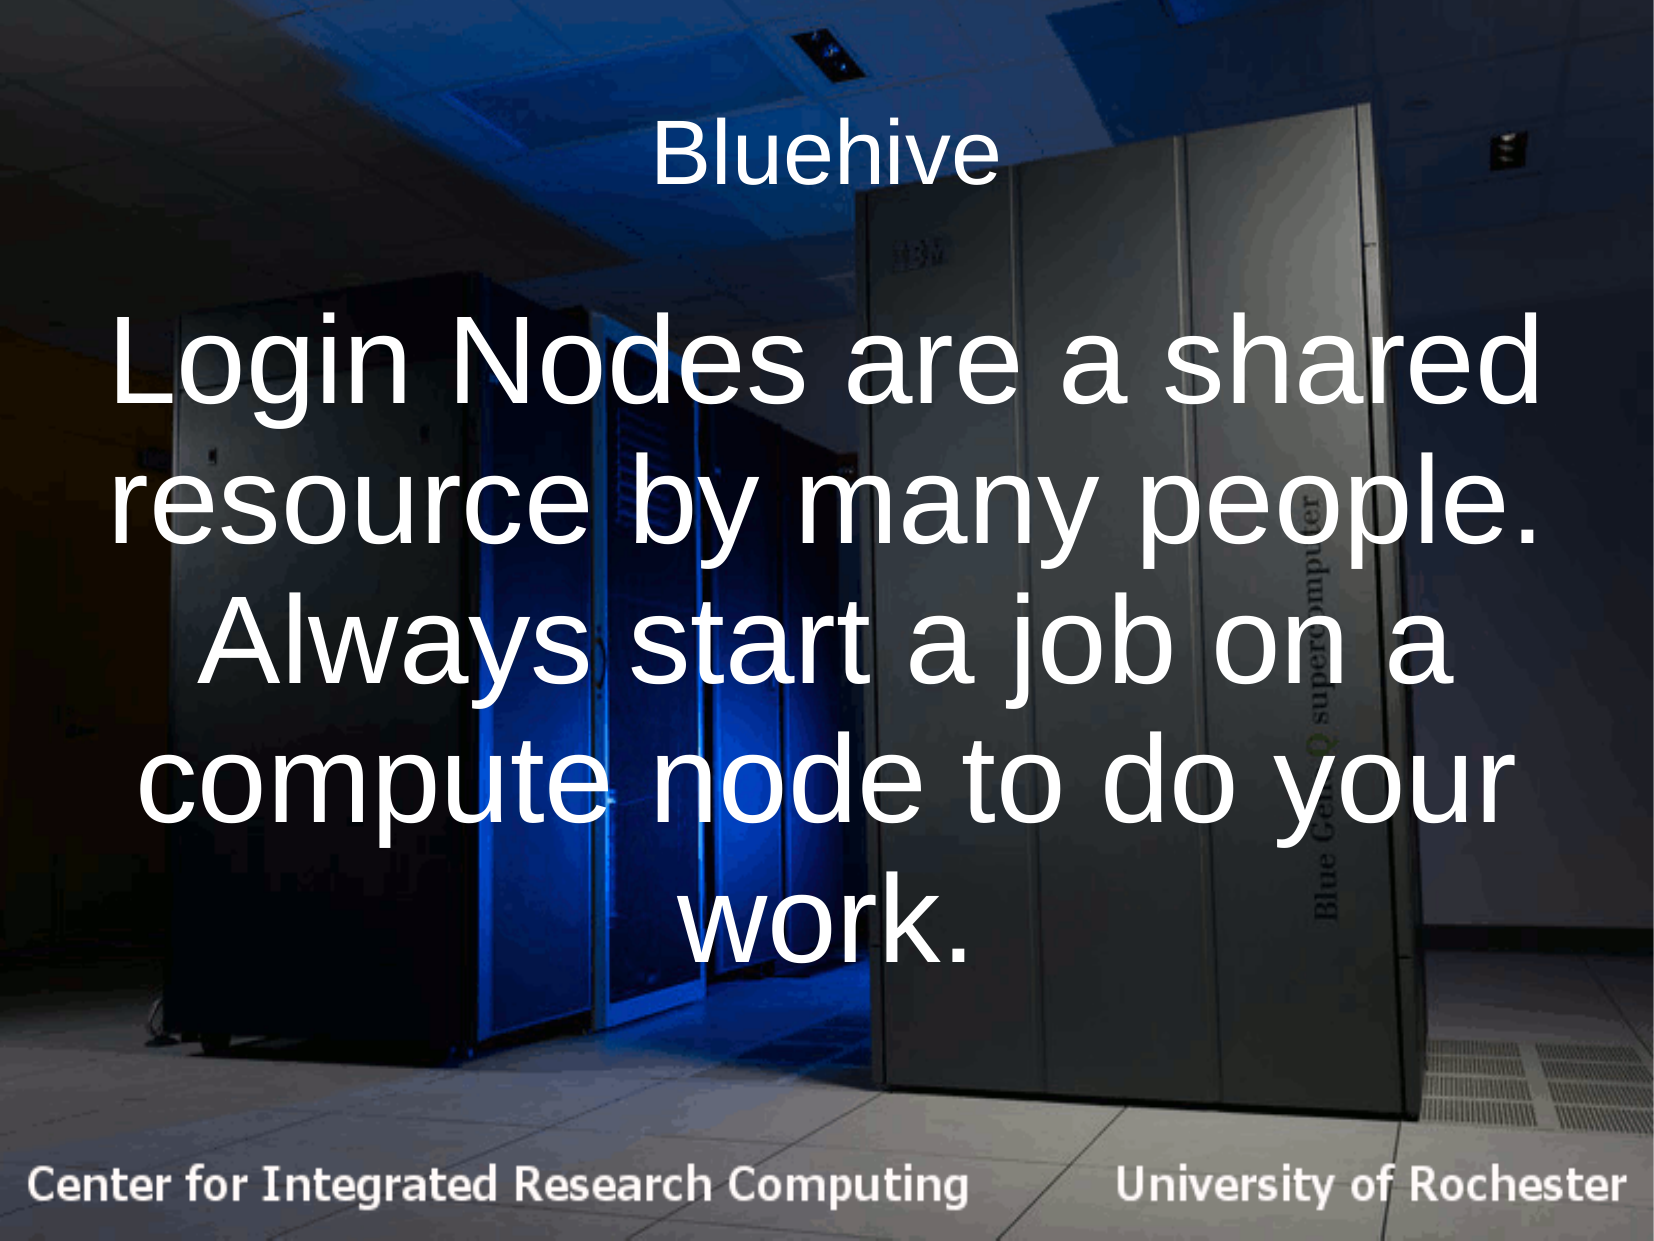

# Bluehive
Login Nodes are a shared resource by many people. Always start a job on a compute node to do your work.